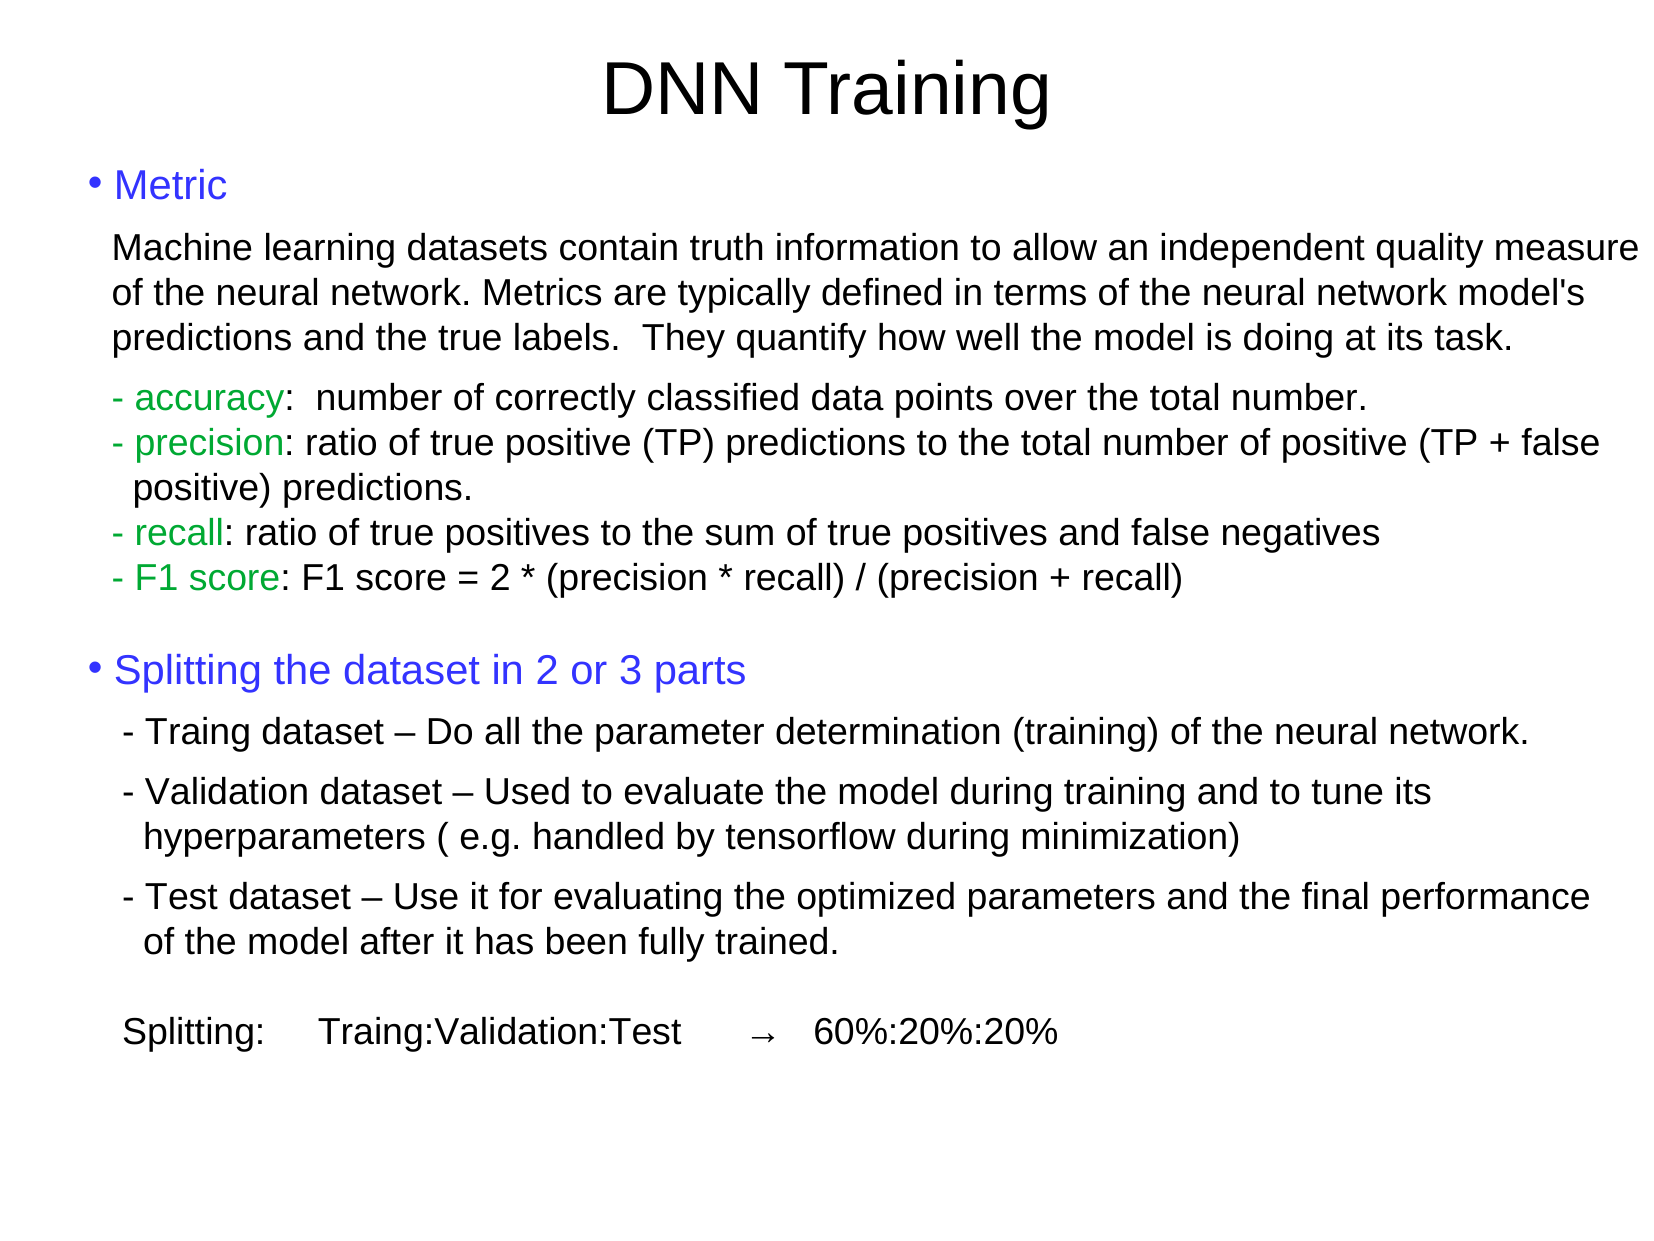

# DNN Training
 Metric
 Machine learning datasets contain truth information to allow an independent quality measure
 of the neural network. Metrics are typically defined in terms of the neural network model's
 predictions and the true labels. They quantify how well the model is doing at its task.
 - accuracy: number of correctly classified data points over the total number.
 - precision: ratio of true positive (TP) predictions to the total number of positive (TP + false
 positive) predictions.
 - recall: ratio of true positives to the sum of true positives and false negatives
 - F1 score: F1 score = 2 * (precision * recall) / (precision + recall)
 Splitting the dataset in 2 or 3 parts
 - Traing dataset – Do all the parameter determination (training) of the neural network.
 - Validation dataset – Used to evaluate the model during training and to tune its
 hyperparameters ( e.g. handled by tensorflow during minimization)
 - Test dataset – Use it for evaluating the optimized parameters and the final performance
 of the model after it has been fully trained.
 Splitting: Traing:Validation:Test → 60%:20%:20%